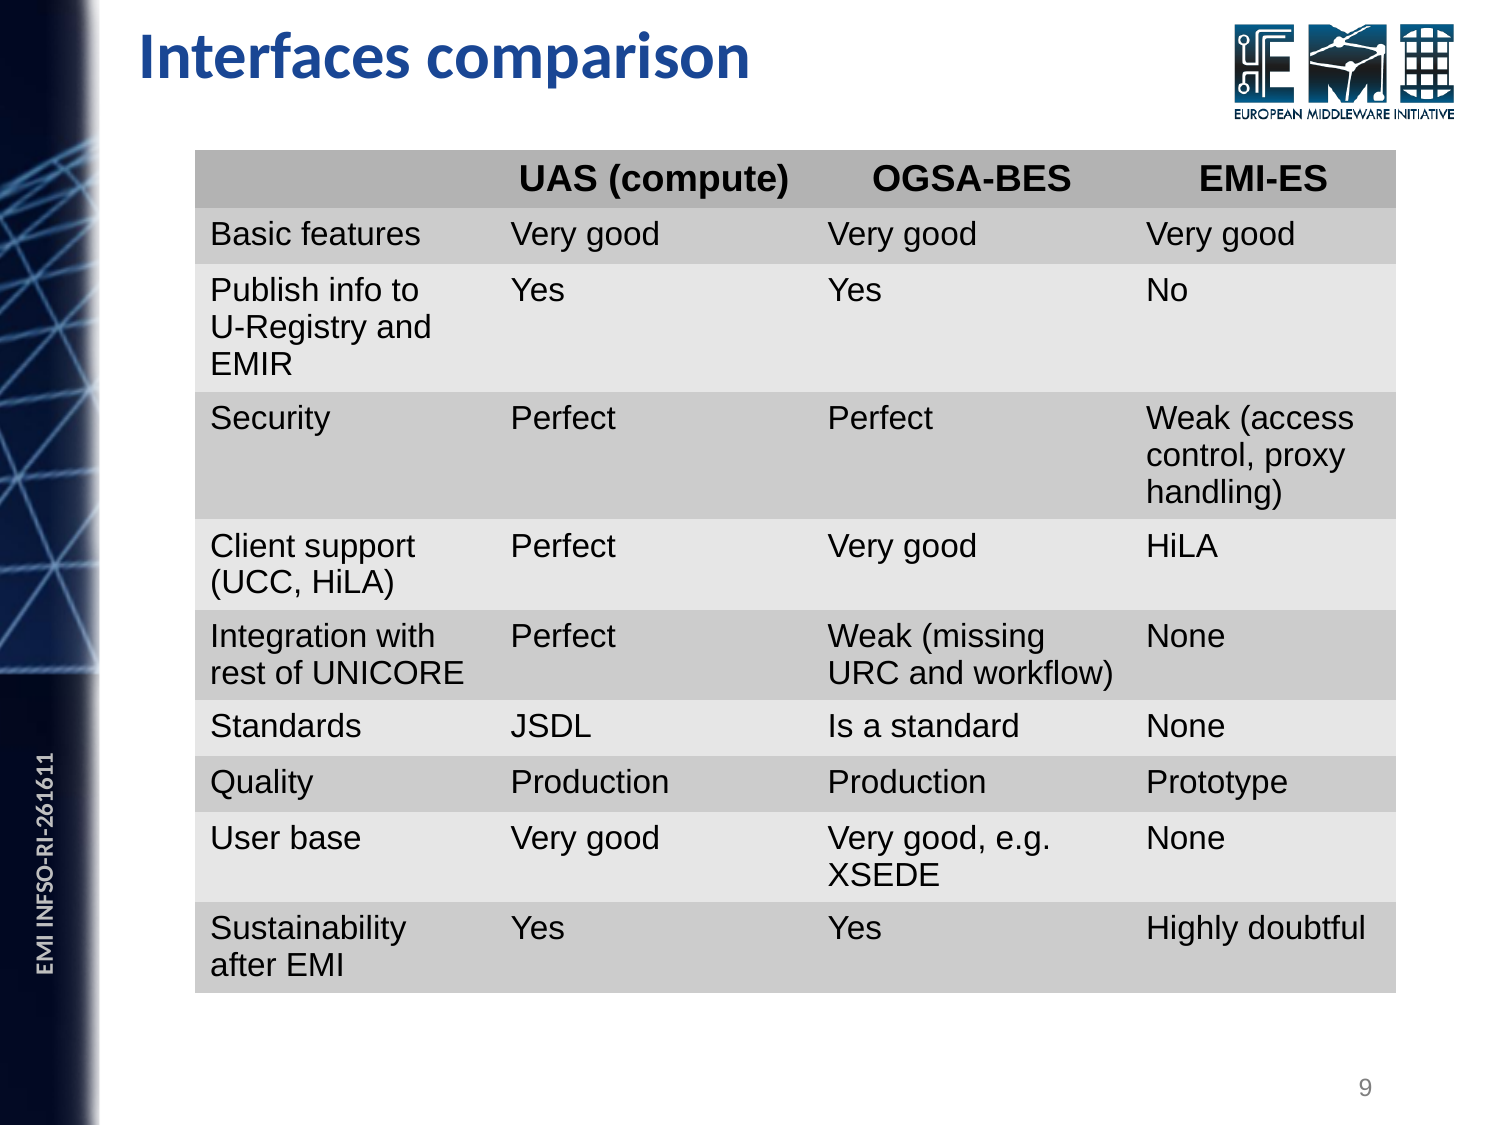

Interfaces comparison
| | UAS (compute) | OGSA-BES | EMI-ES |
| --- | --- | --- | --- |
| Basic features | Very good | Very good | Very good |
| Publish info to U-Registry and EMIR | Yes | Yes | No |
| Security | Perfect | Perfect | Weak (access control, proxy handling) |
| Client support (UCC, HiLA) | Perfect | Very good | HiLA |
| Integration with rest of UNICORE | Perfect | Weak (missing URC and workflow) | None |
| Standards | JSDL | Is a standard | None |
| Quality | Production | Production | Prototype |
| User base | Very good | Very good, e.g. XSEDE | None |
| Sustainability after EMI | Yes | Yes | Highly doubtful |